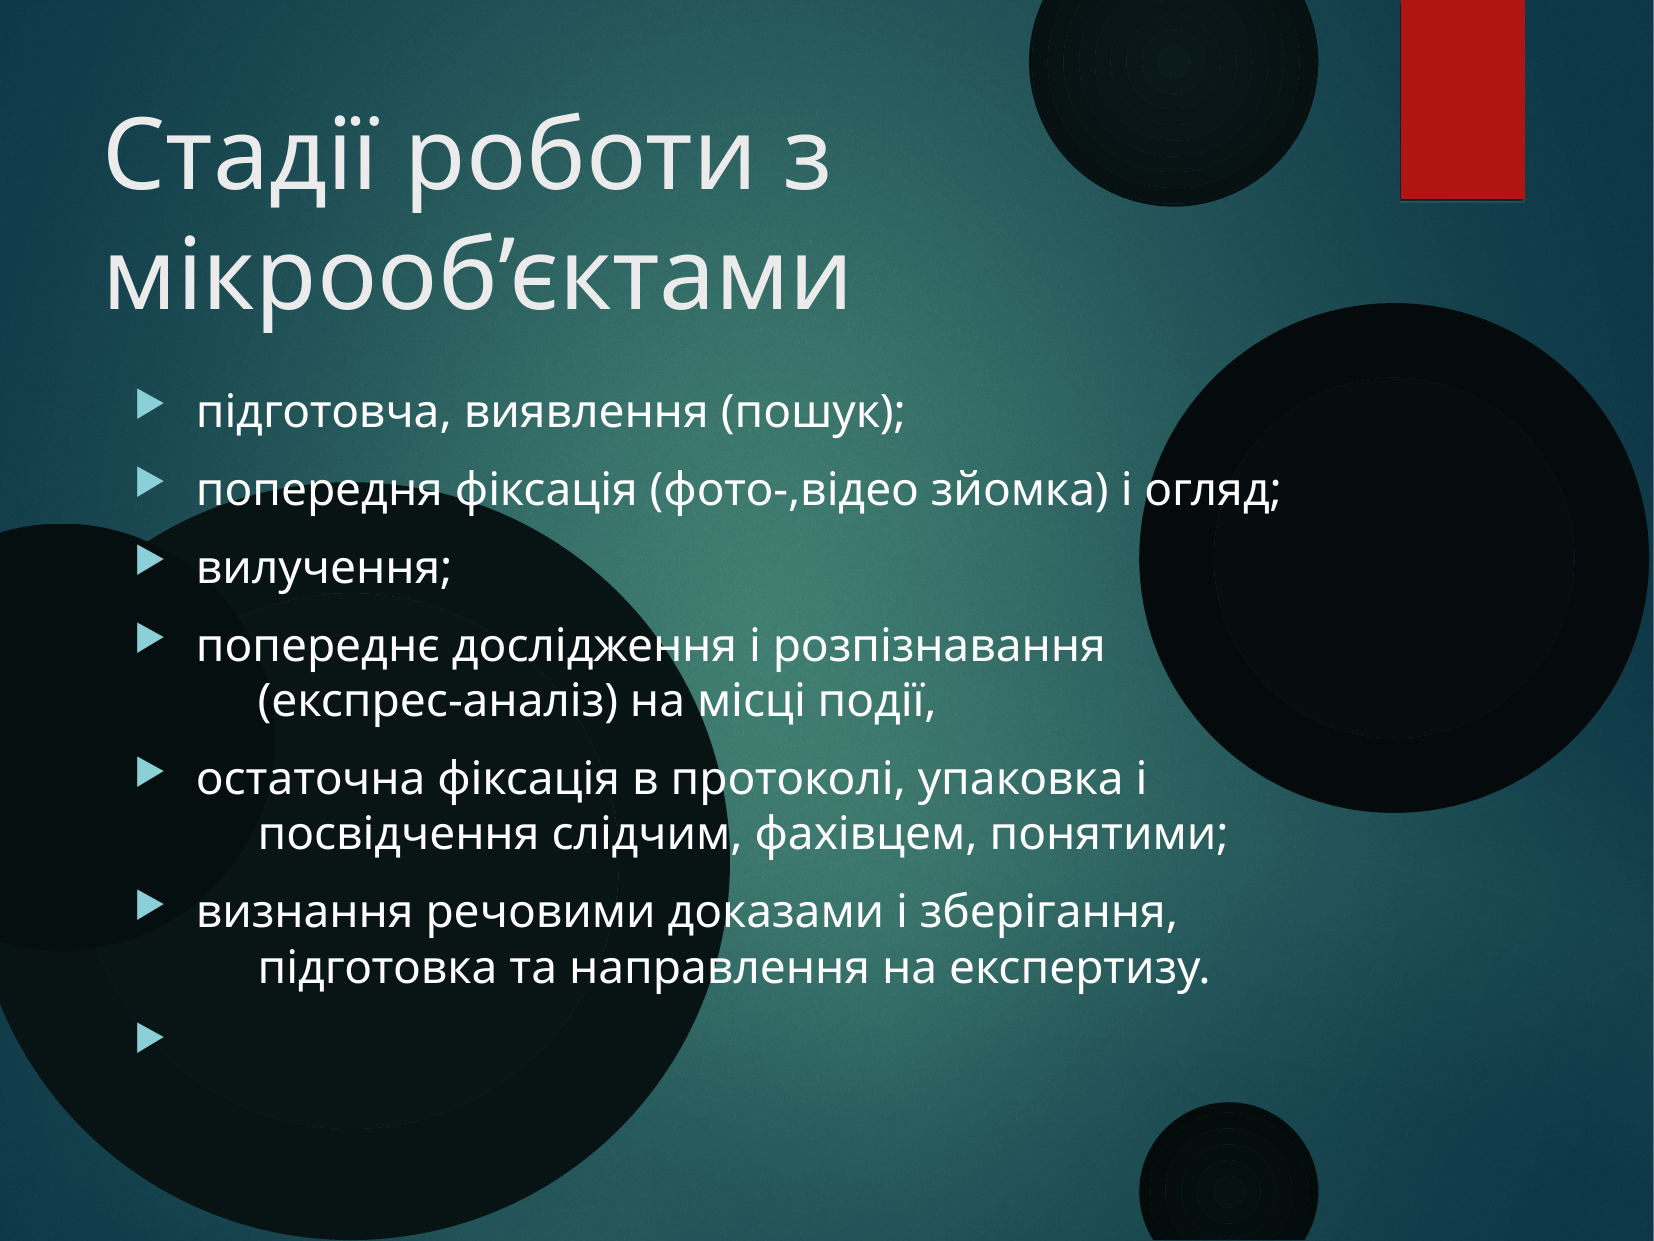

# Стадії роботи з мікрооб’єктами
підготовча, виявлення (пошук);
попередня фіксація (фото-,відео зйомка) і огляд;
вилучення;
попереднє дослідження і розпізнавання (експрес-аналіз) на місці події,
остаточна фіксація в протоколі, упаковка і посвідчення слідчим, фахівцем, понятими;
визнання речовими доказами і зберігання, підготовка та направлення на експертизу.